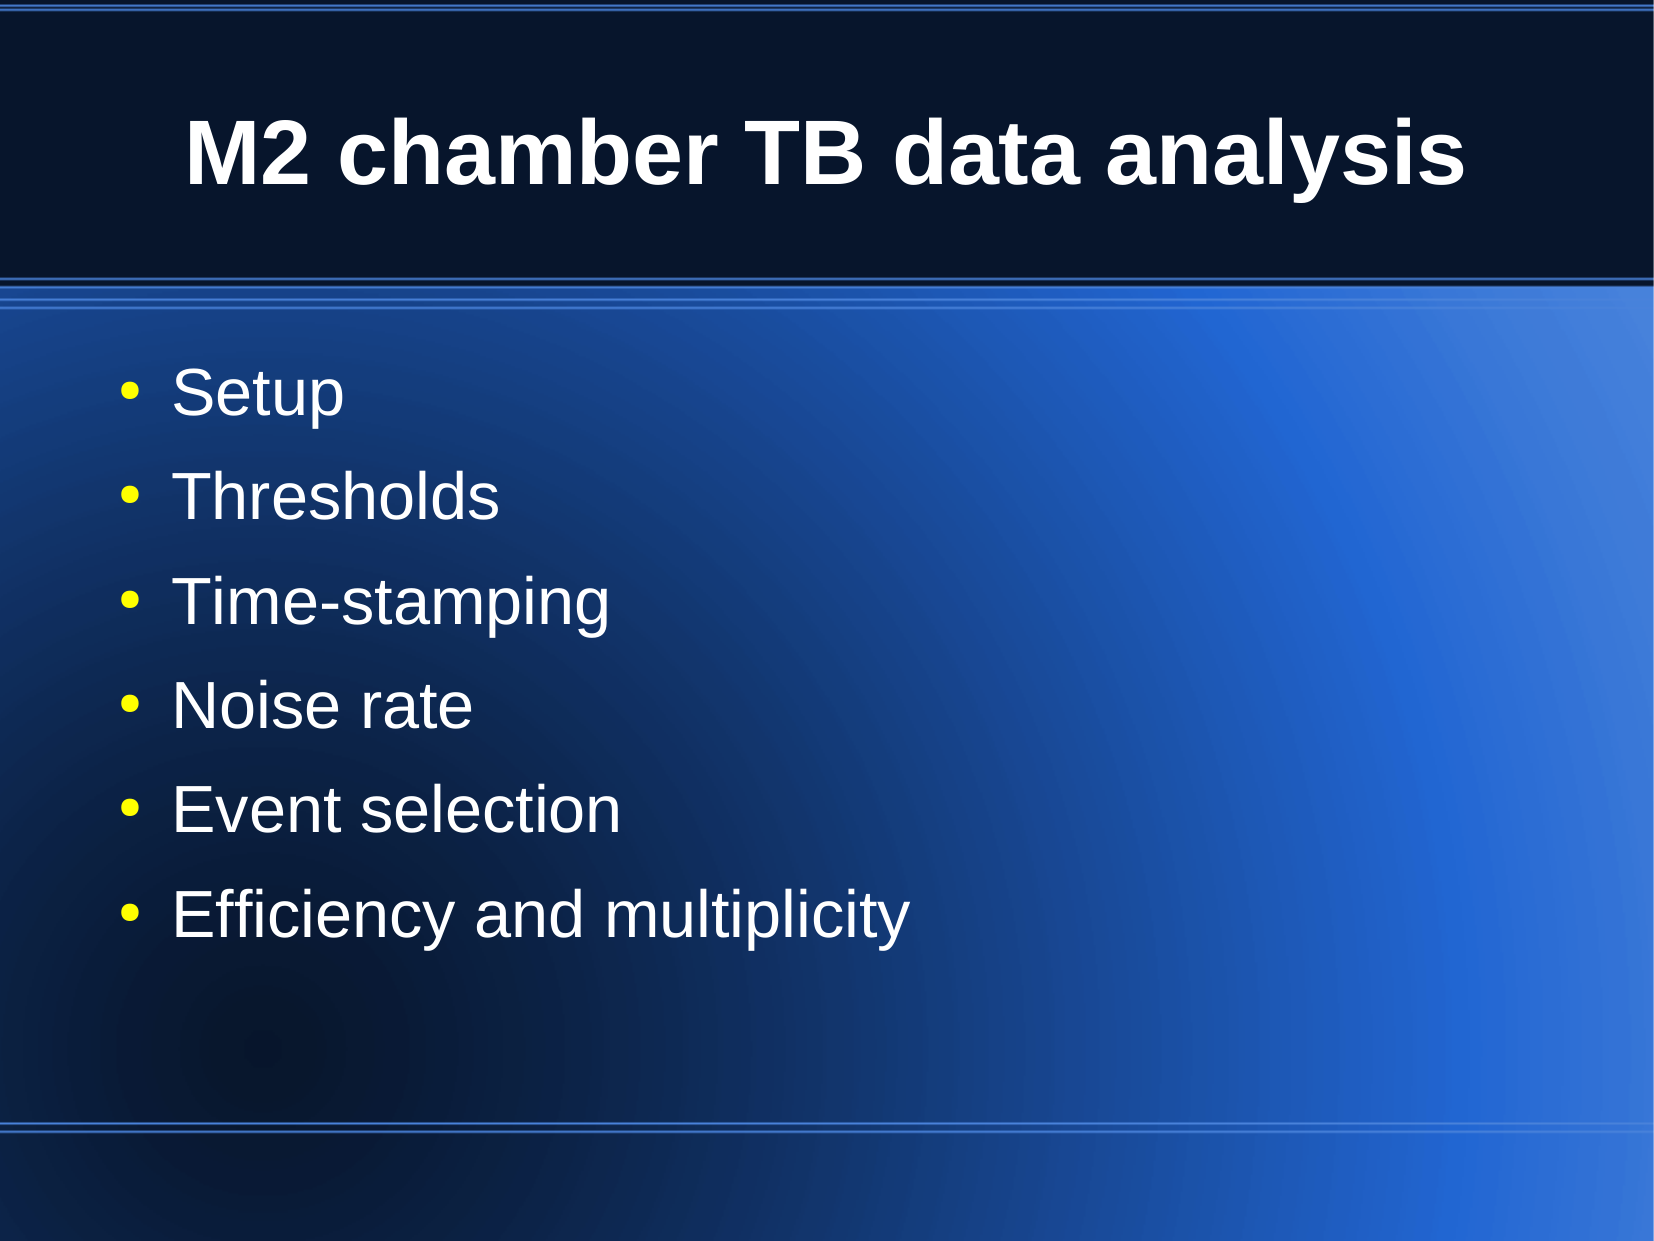

# M2 chamber TB data analysis
Setup
Thresholds
Time-stamping
Noise rate
Event selection
Efficiency and multiplicity